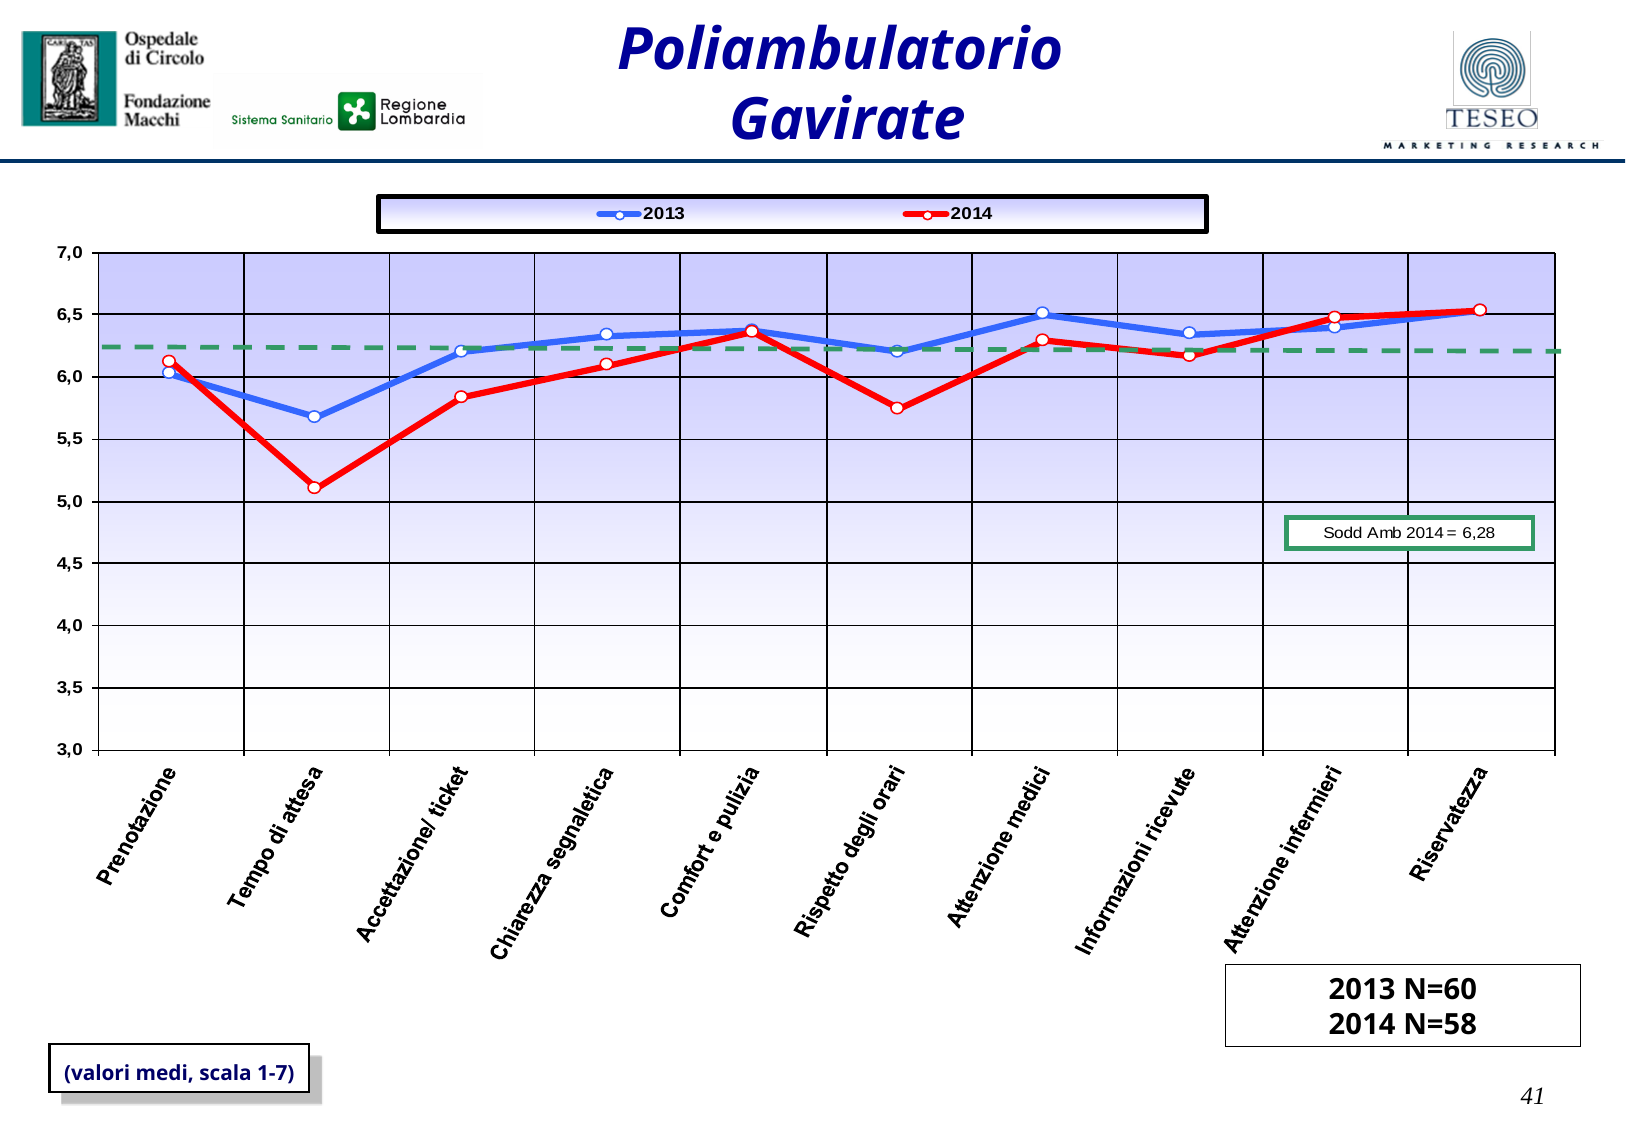

Poliambulatorio
Gavirate
2013 N=60
2014 N=58
(valori medi, scala 1-7)